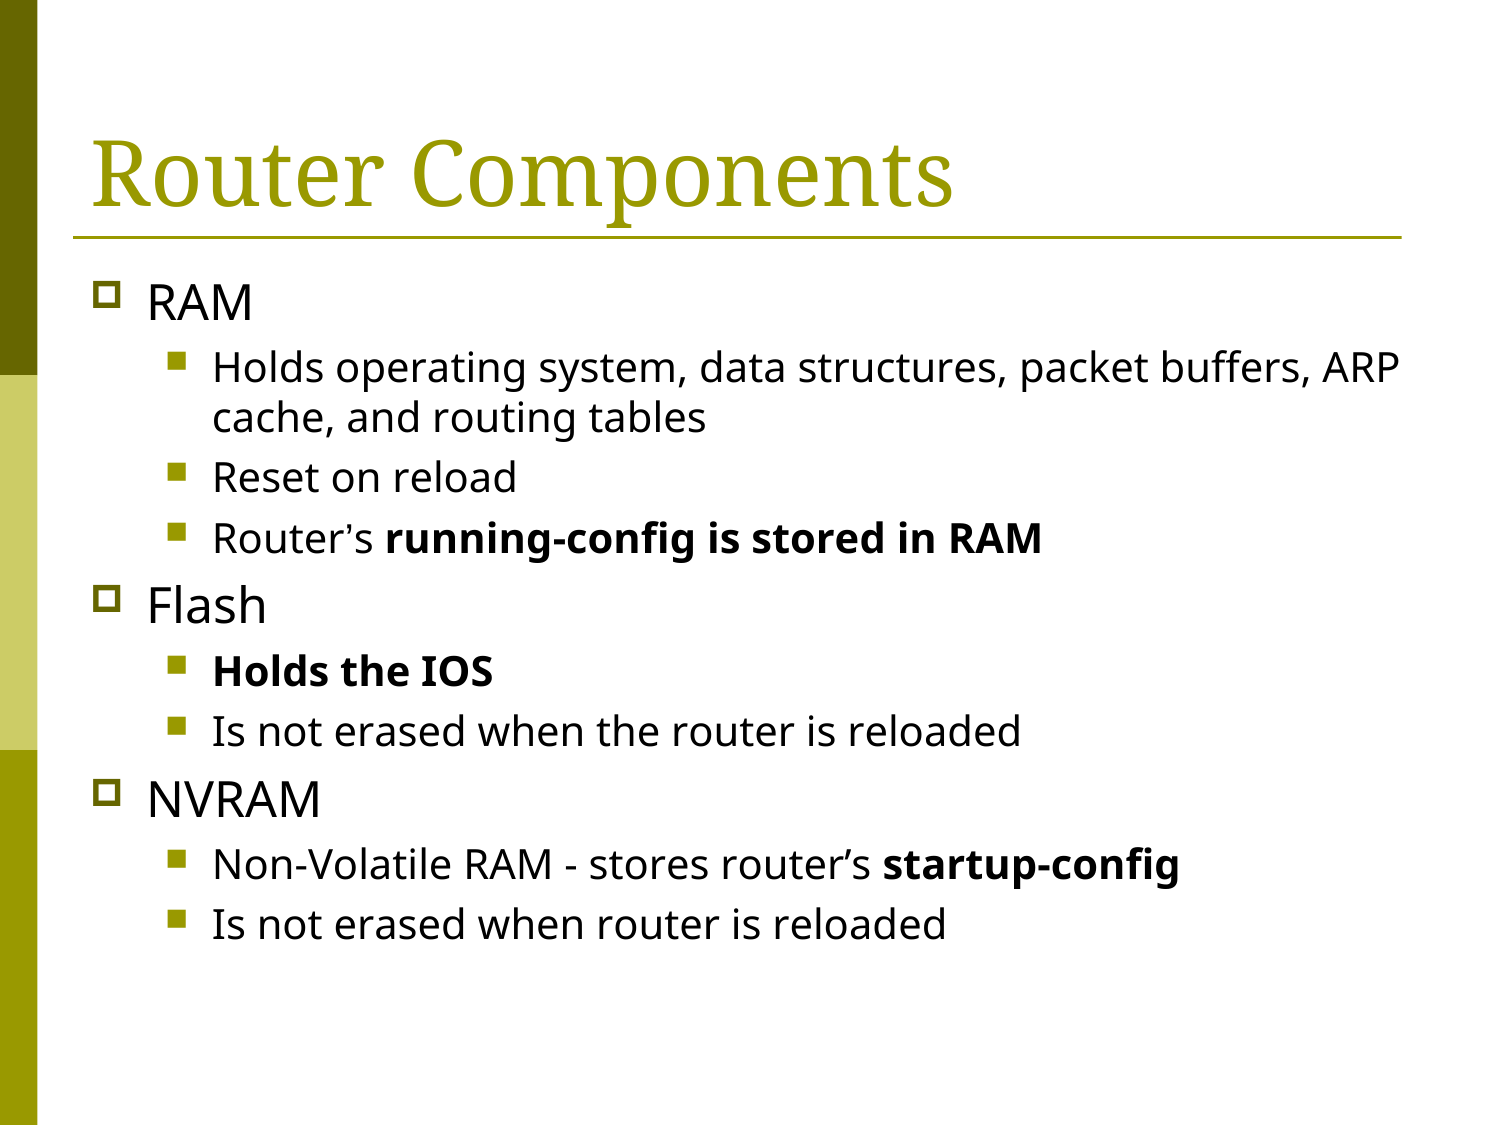

# Router Components
RAM
Holds operating system, data structures, packet buffers, ARP cache, and routing tables
Reset on reload
Router’s running-config is stored in RAM
Flash
Holds the IOS
Is not erased when the router is reloaded
NVRAM
Non-Volatile RAM - stores router’s startup-config
Is not erased when router is reloaded